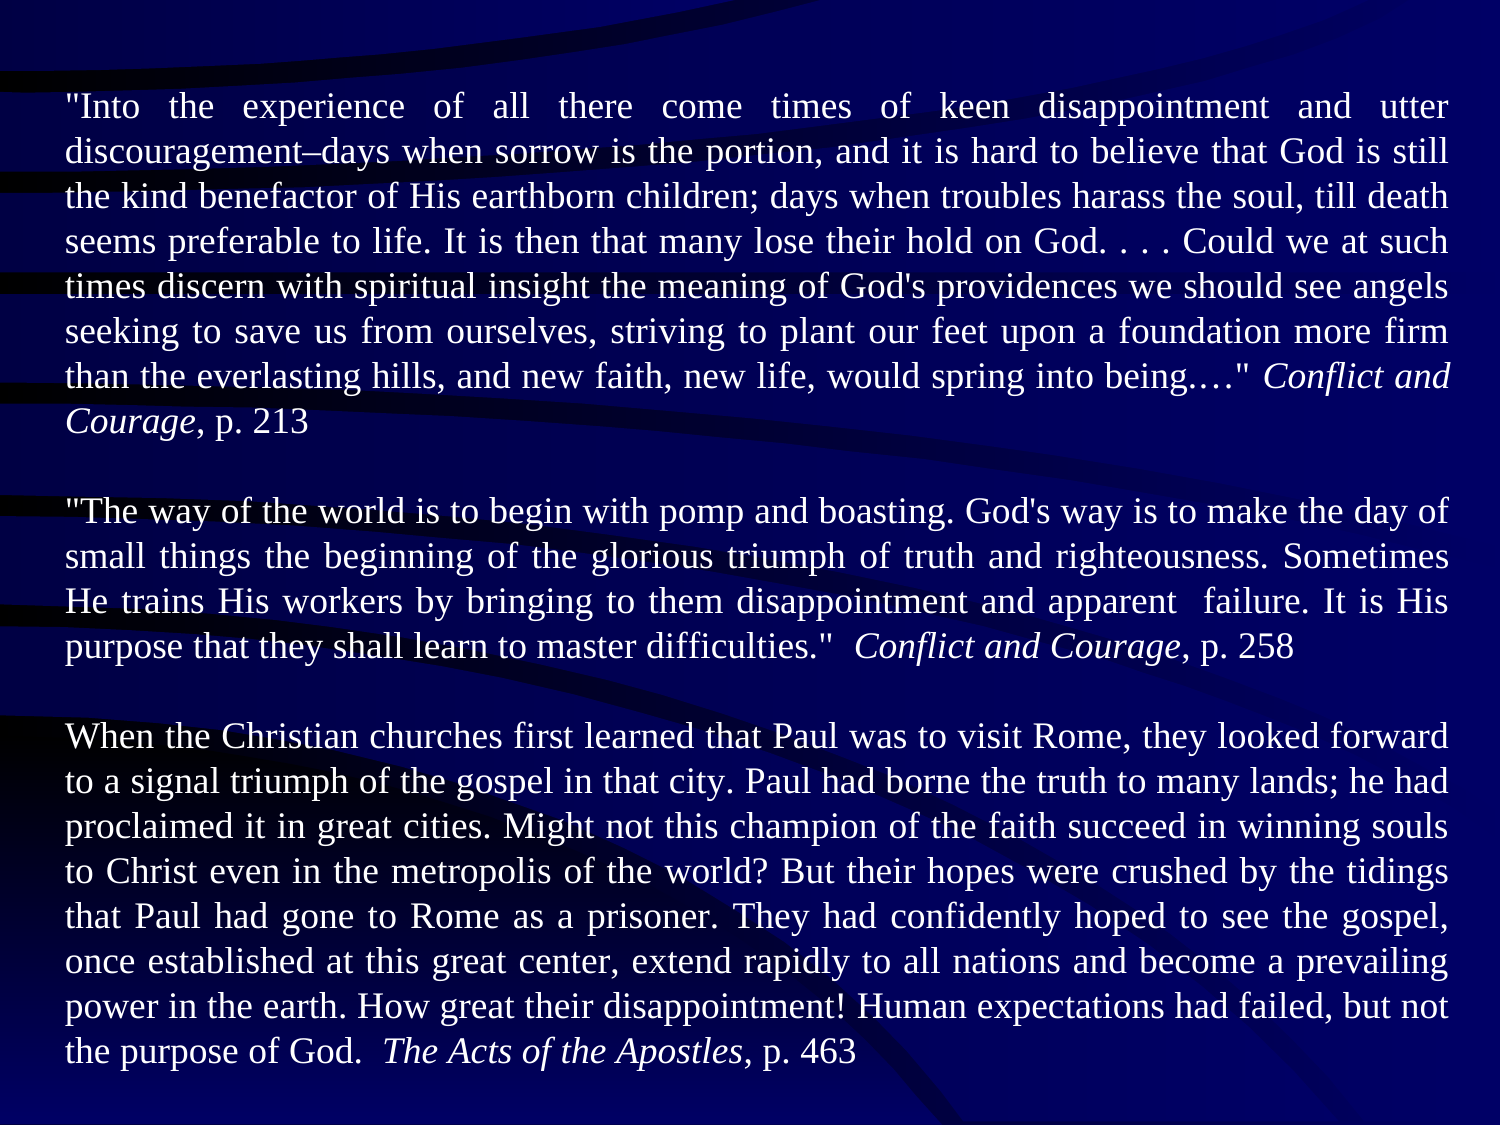

"Into the experience of all there come times of keen disappointment and utter discouragement–days when sorrow is the portion, and it is hard to believe that God is still the kind benefactor of His earthborn children; days when troubles harass the soul, till death seems preferable to life. It is then that many lose their hold on God. . . . Could we at such times discern with spiritual insight the meaning of God's providences we should see angels seeking to save us from ourselves, striving to plant our feet upon a foundation more firm than the everlasting hills, and new faith, new life, would spring into being.…" Conflict and Courage, p. 213
"The way of the world is to begin with pomp and boasting. God's way is to make the day of small things the beginning of the glorious triumph of truth and righteousness. Sometimes He trains His workers by bringing to them disappointment and apparent failure. It is His purpose that they shall learn to master difficulties." Conflict and Courage, p. 258
When the Christian churches first learned that Paul was to visit Rome, they looked forward to a signal triumph of the gospel in that city. Paul had borne the truth to many lands; he had proclaimed it in great cities. Might not this champion of the faith succeed in winning souls to Christ even in the metropolis of the world? But their hopes were crushed by the tidings that Paul had gone to Rome as a prisoner. They had confidently hoped to see the gospel, once established at this great center, extend rapidly to all nations and become a prevailing power in the earth. How great their disappointment! Human expectations had failed, but not the purpose of God. The Acts of the Apostles, p. 463